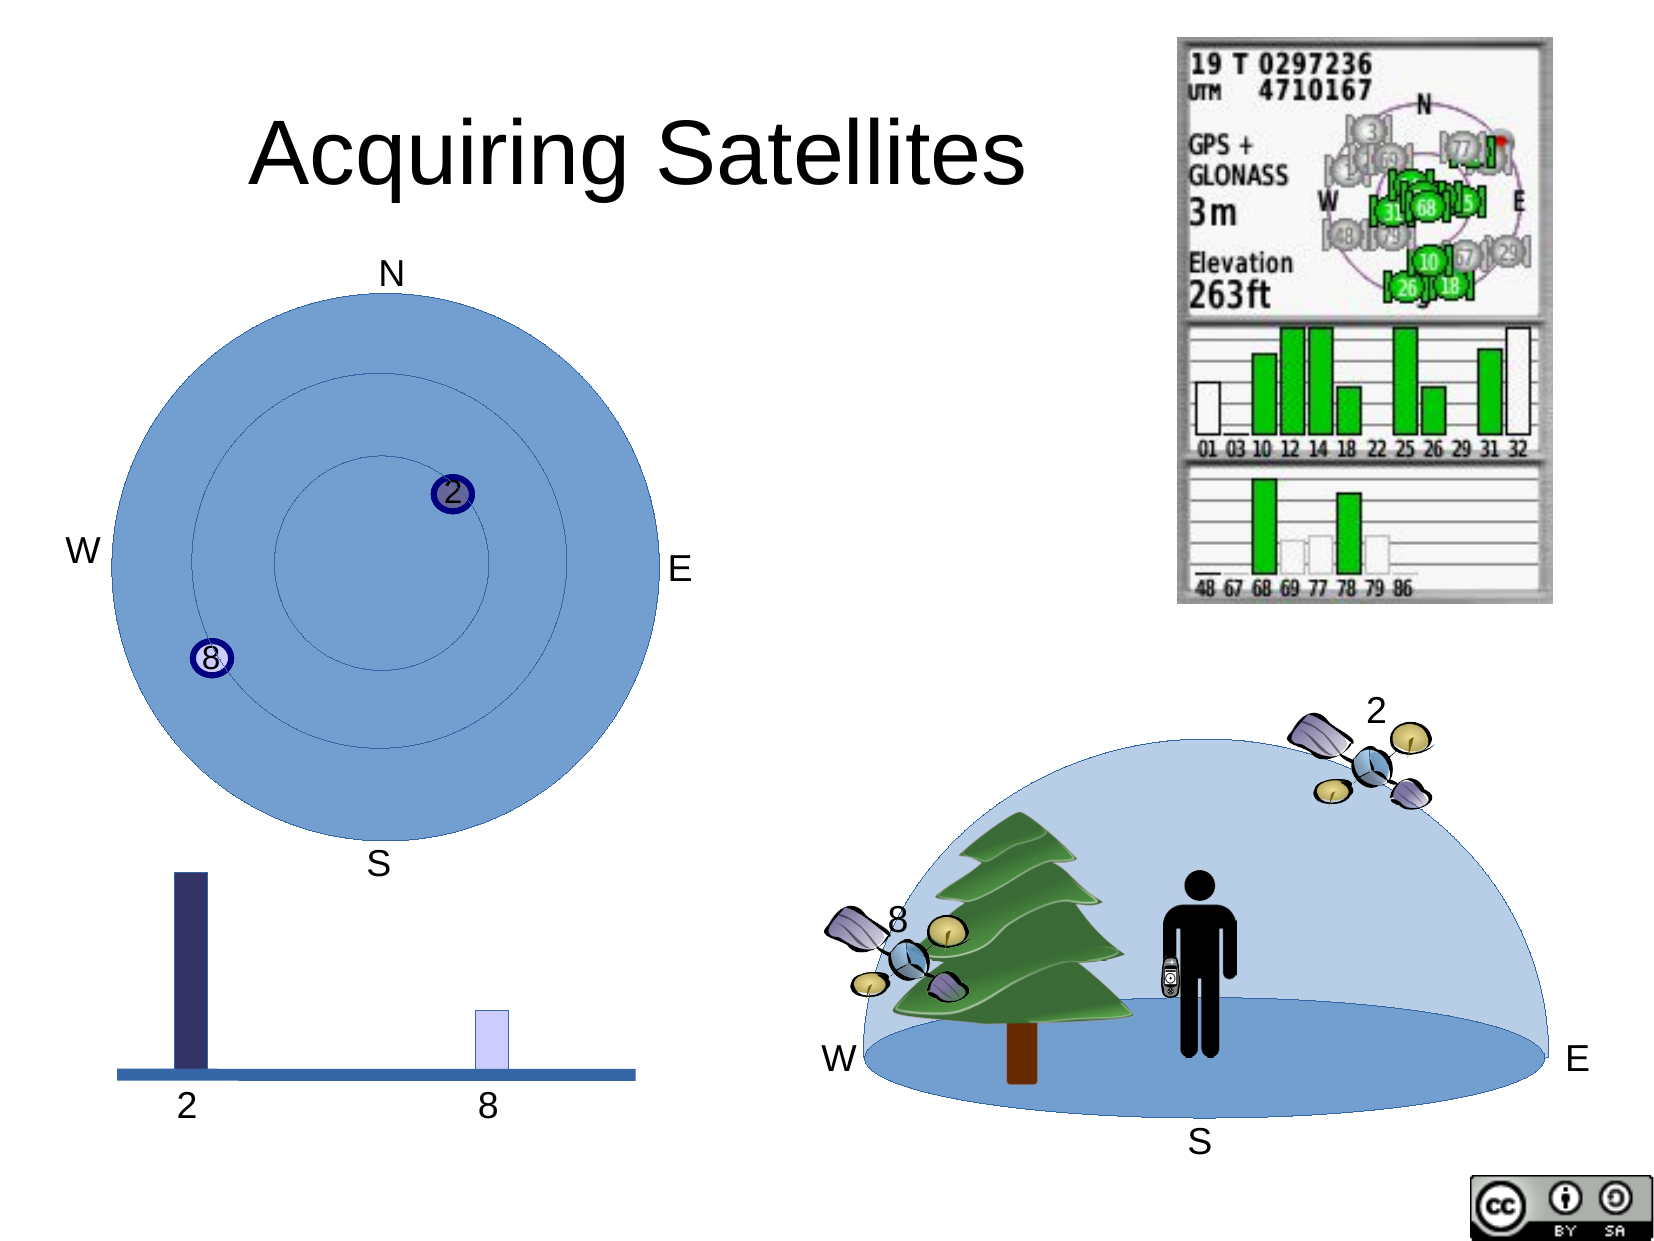

# Acquiring Satellites
N
3
2
W
E
3
8
2
S
8
W
E
2
8
S